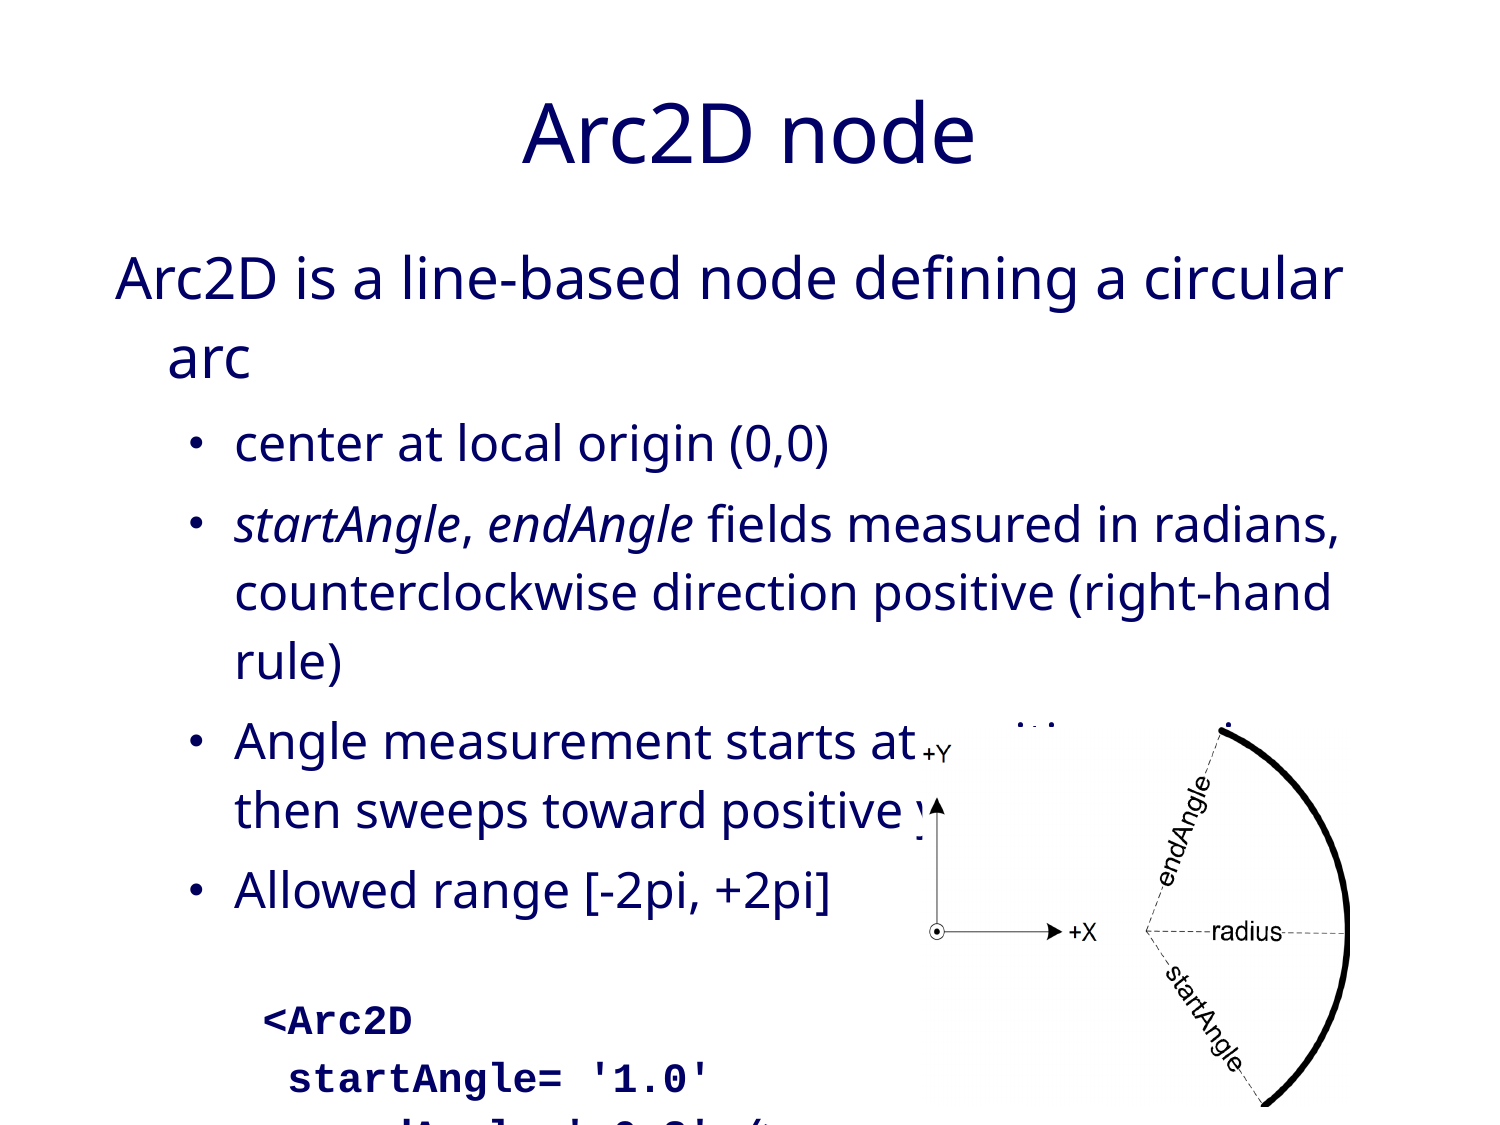

# Arc2D node
Arc2D is a line-based node defining a circular arc
center at local origin (0,0)
startAngle, endAngle fields measured in radians, counterclockwise direction positive (right-hand rule)
Angle measurement starts at positive x-axis, then sweeps toward positive y-axis
Allowed range [-2pi, +2pi]
<Arc2D
 startAngle= '1.0'
 endAngle='-0.8' />